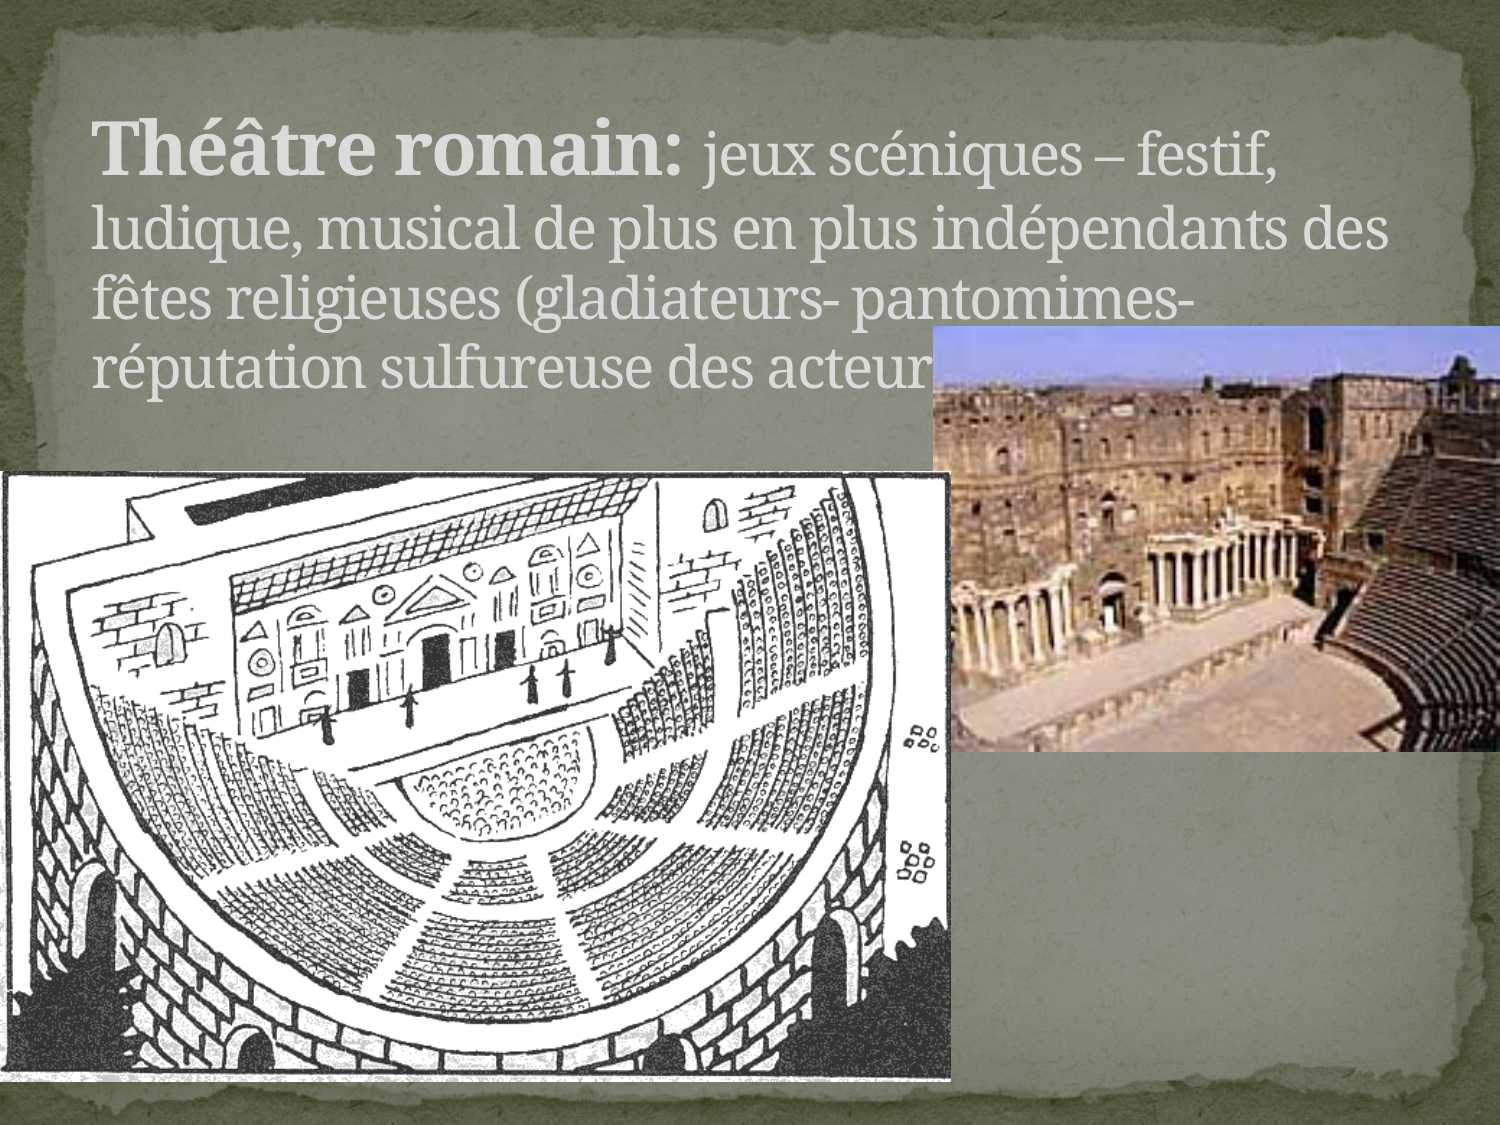

# Théâtre romain: jeux scéniques – festif, ludique, musical de plus en plus indépendants des fêtes religieuses (gladiateurs- pantomimes- réputation sulfureuse des acteurs et actrices)